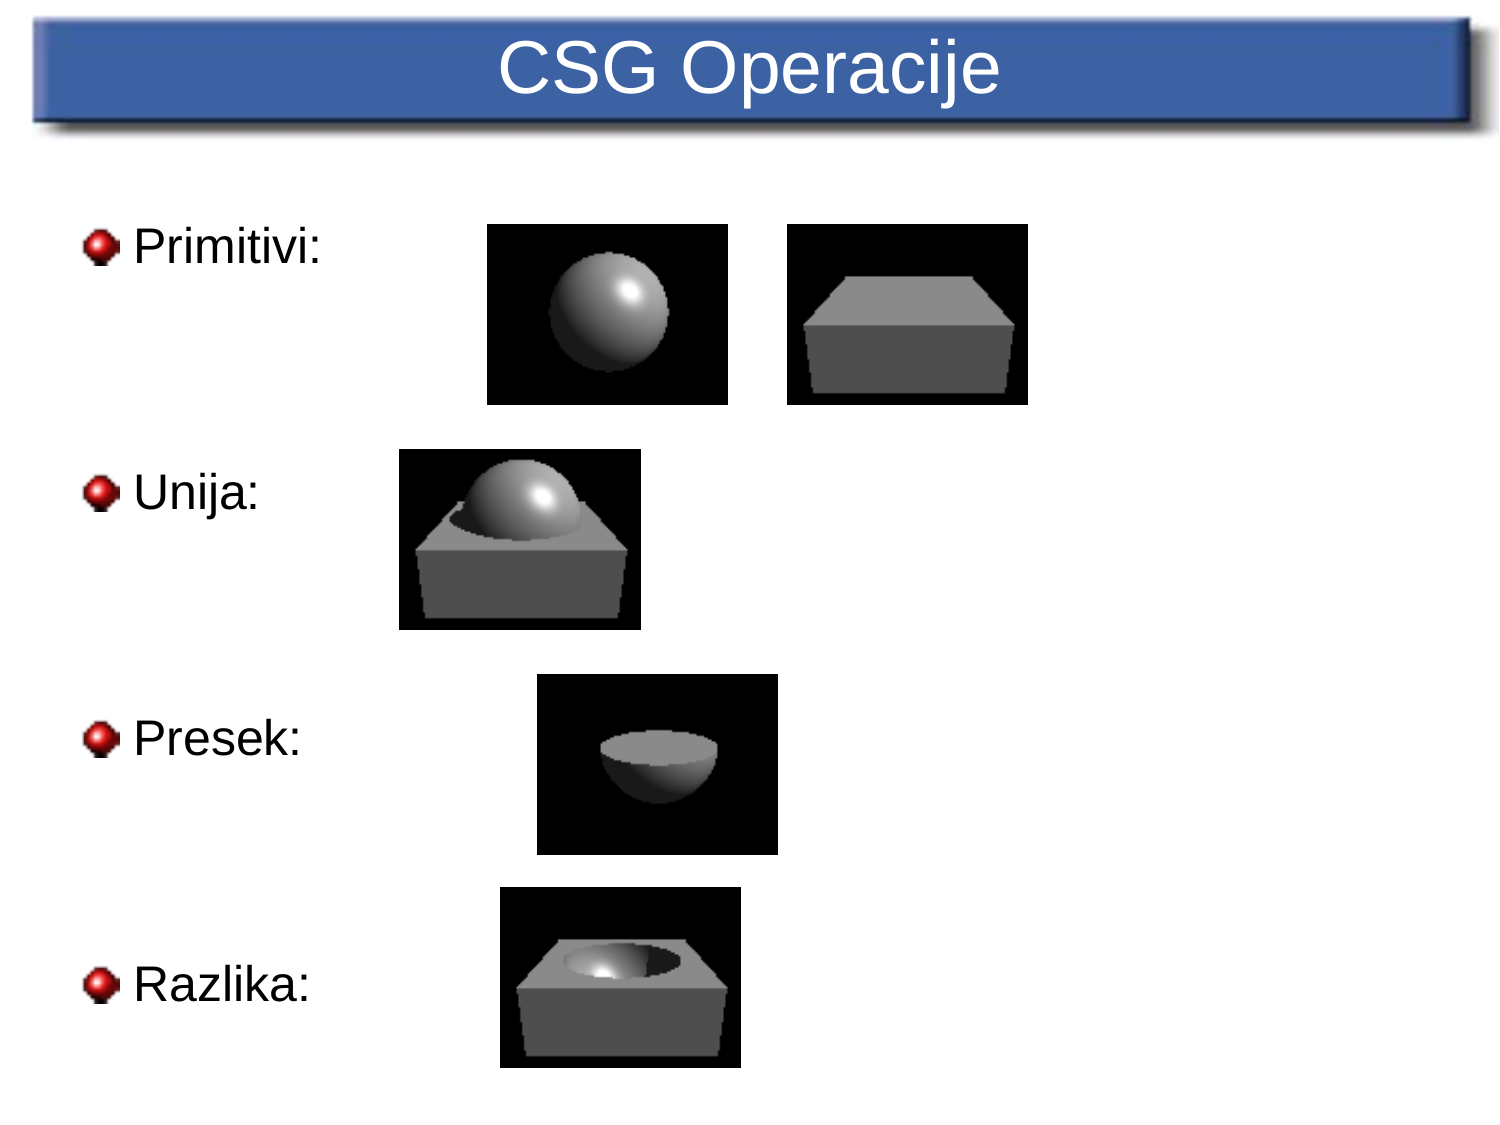

# CSG Operacije
Primitivi:
Unija:
Presek:
Razlika: